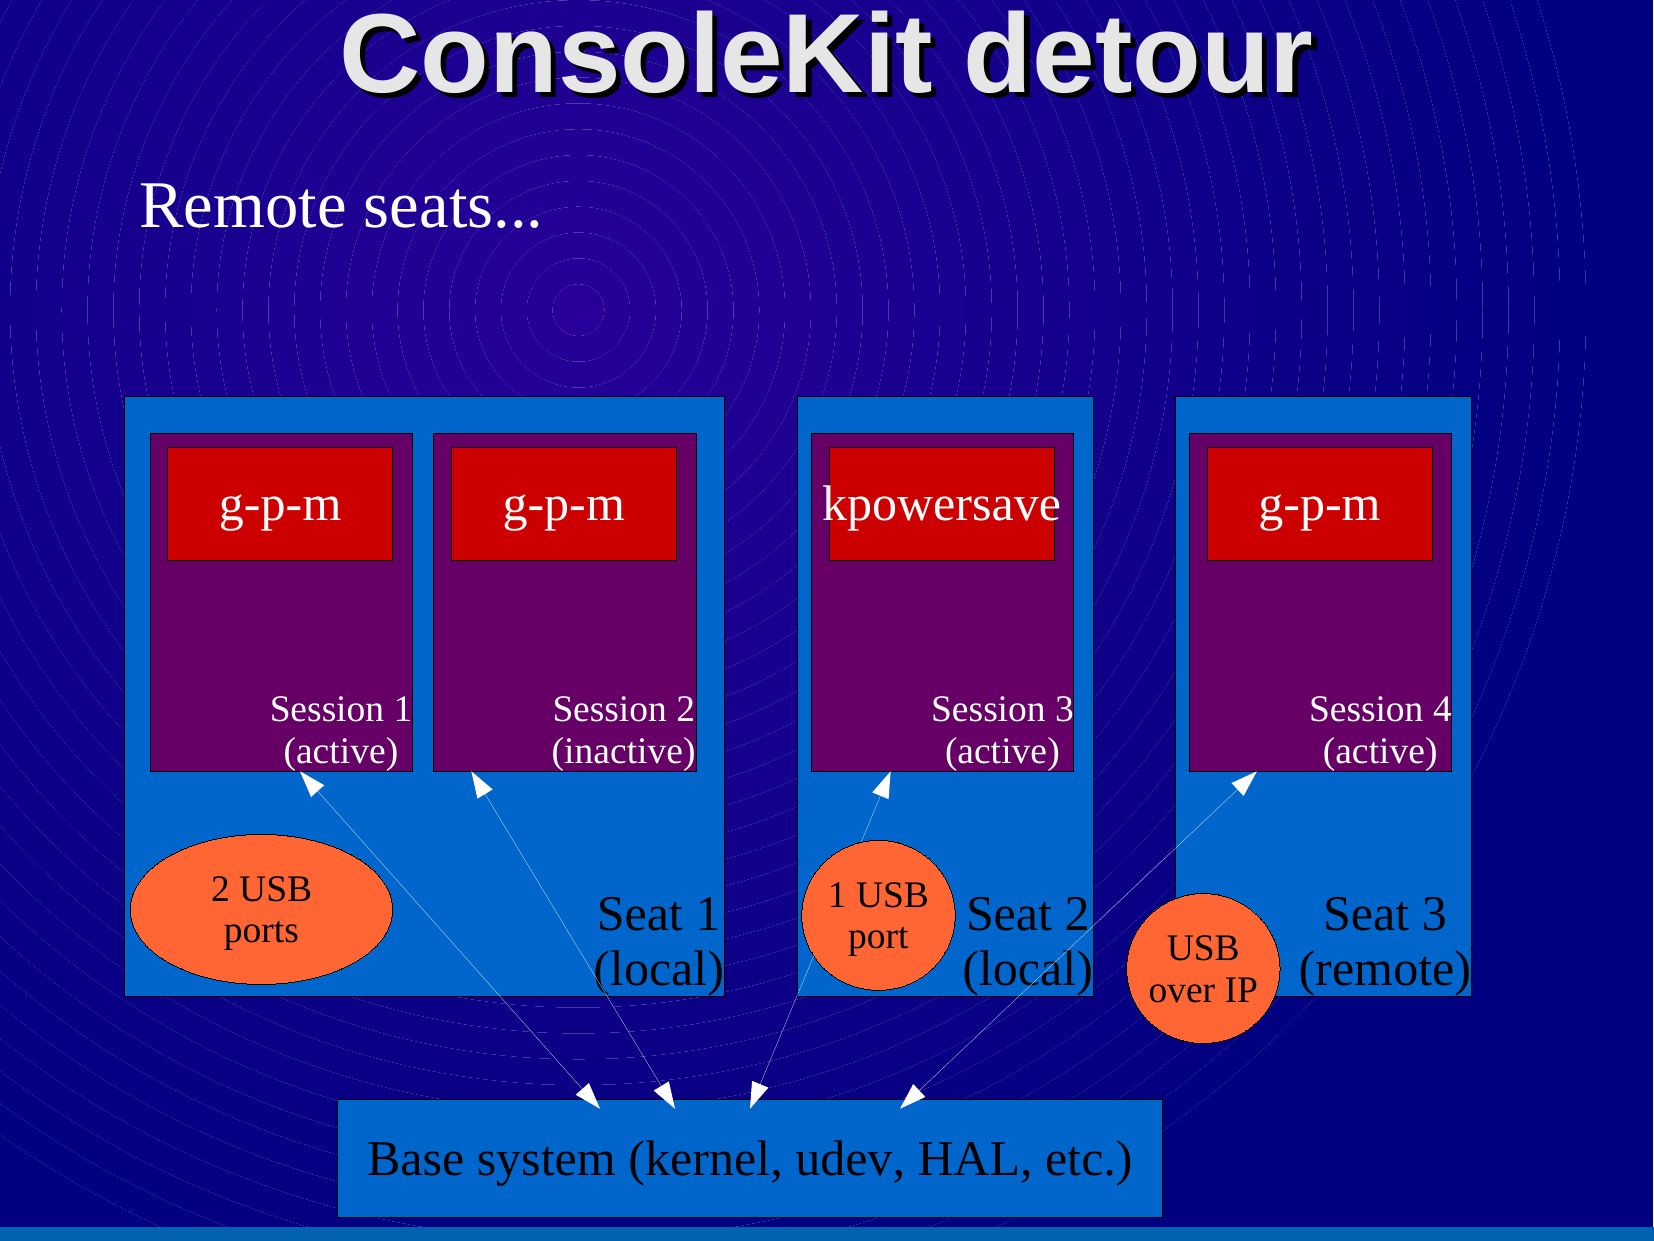

# ConsoleKit detour
Remote seats...
Seat 1
(local)
Seat 2
(local)
Seat 3
(remote)
Session 1
(active)
Session 2
(inactive)
Session 3
(active)
Session 4
(active)
g-p-m
g-p-m
kpowersave
g-p-m
2 USB
ports
1 USB
port
USB
over IP
Base system (kernel, udev, HAL, etc.)